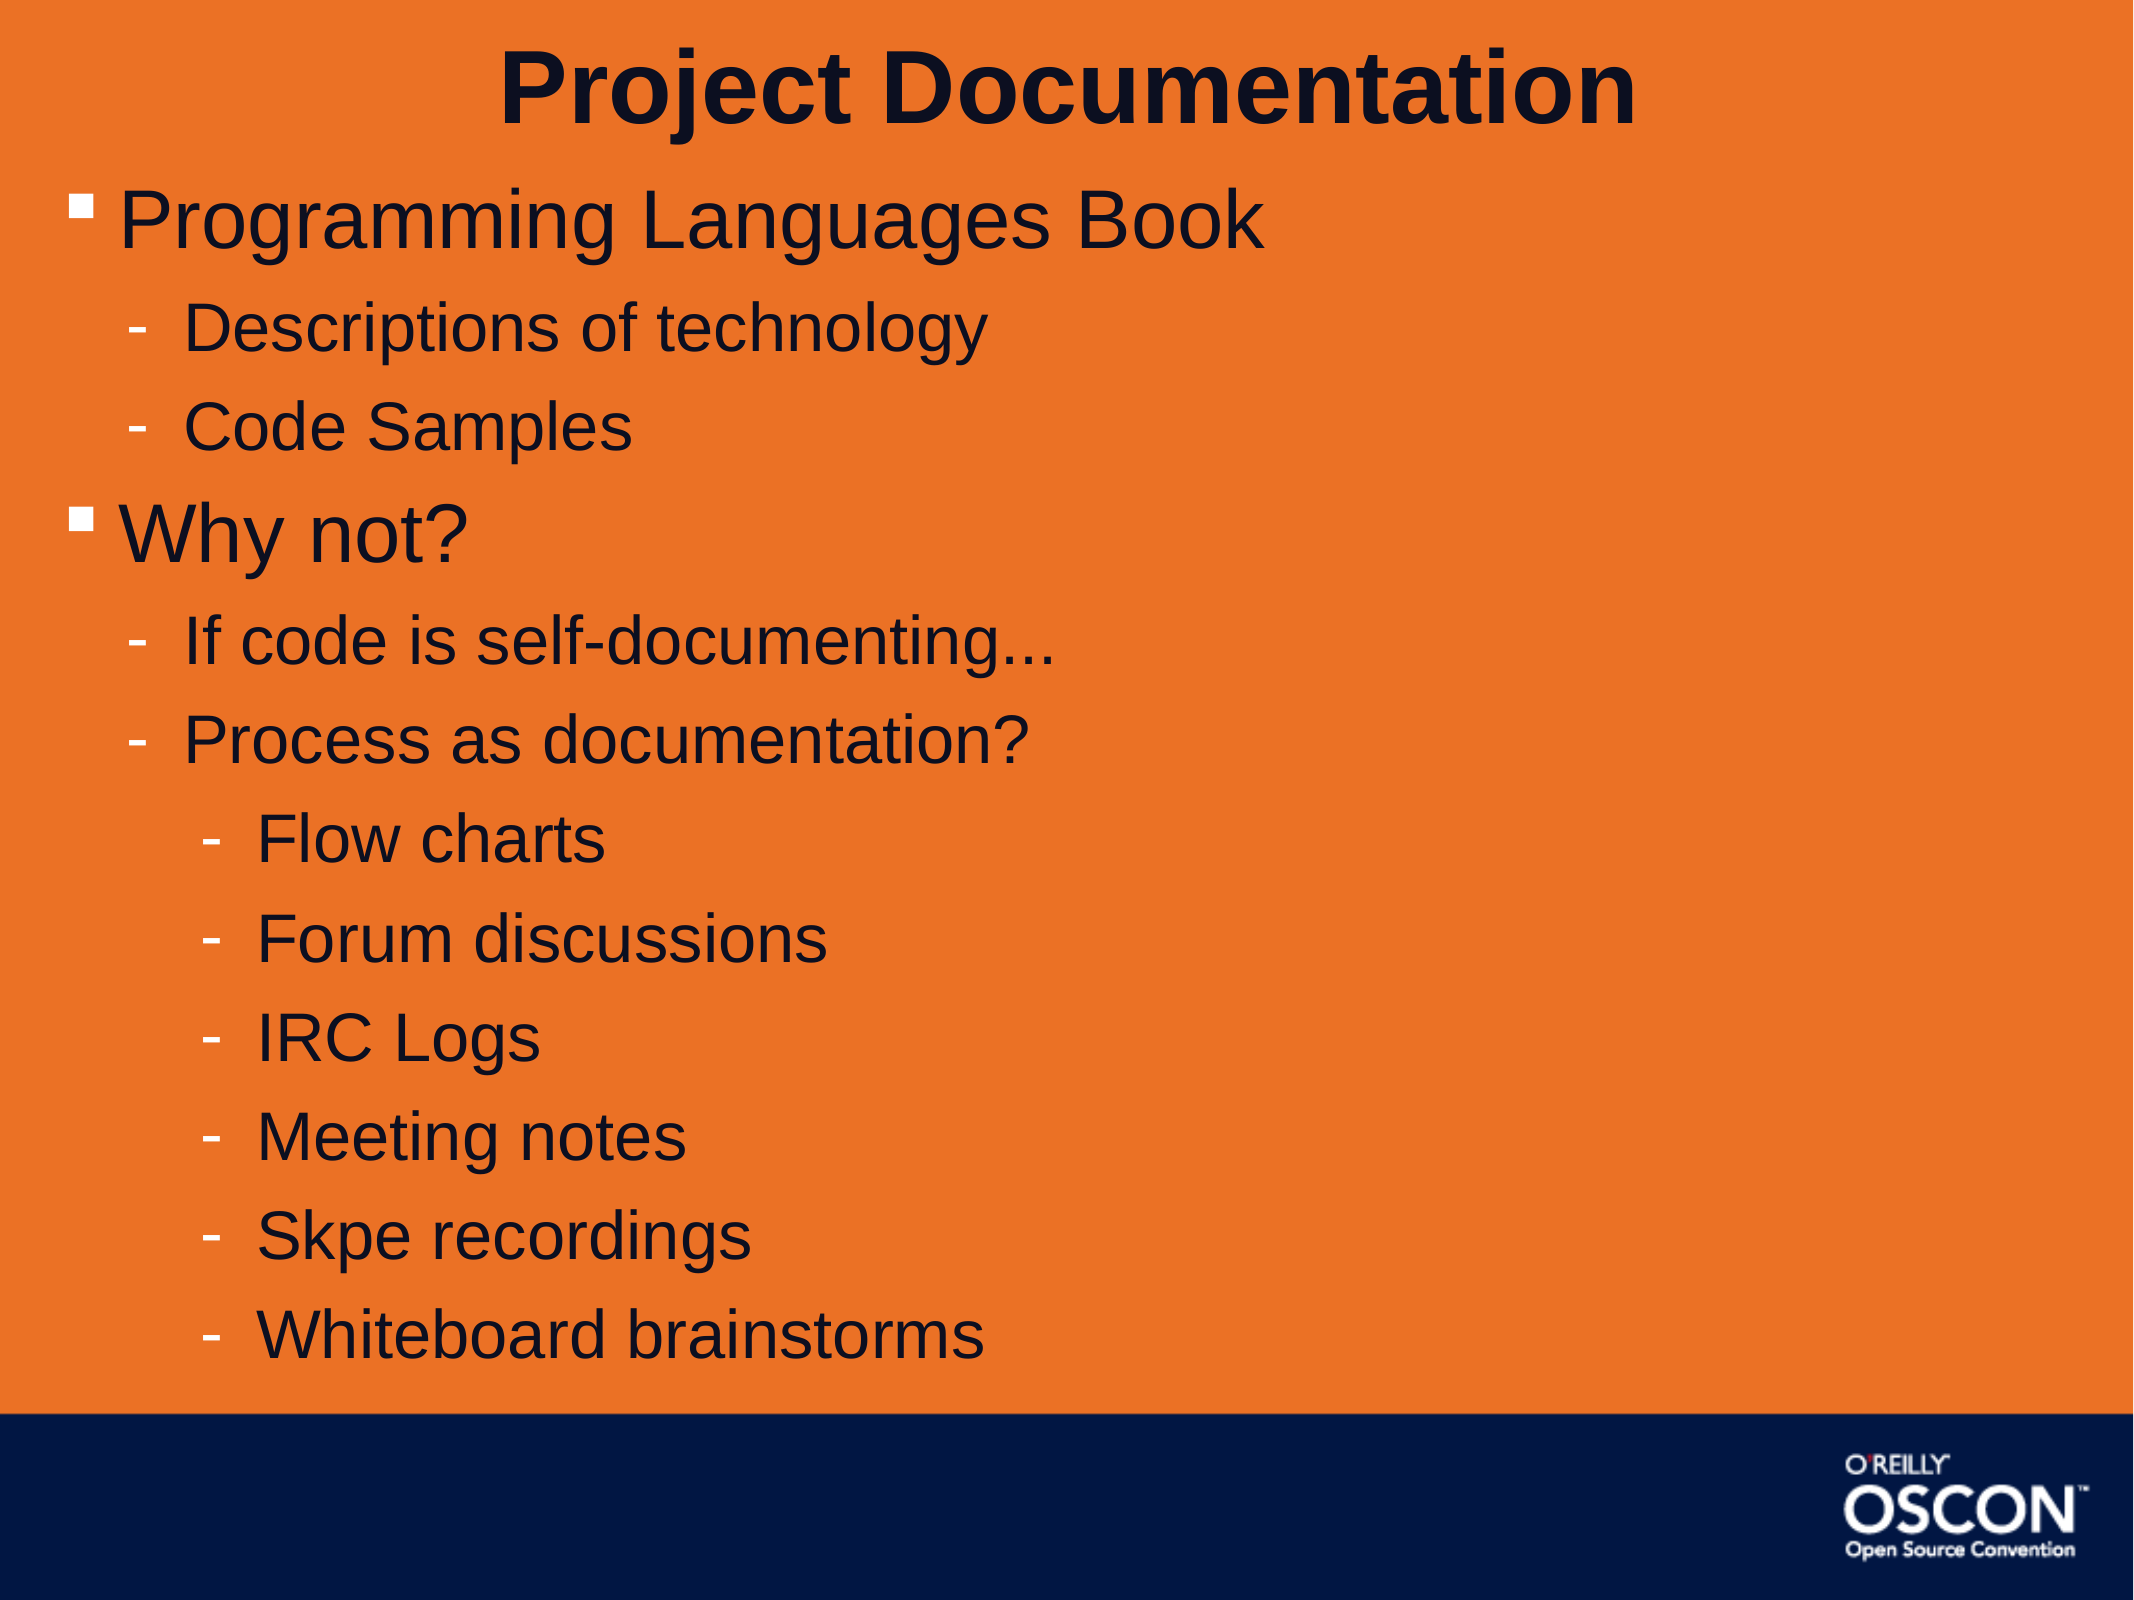

# Project Documentation
Programming Languages Book
Descriptions of technology
Code Samples
Why not?
If code is self-documenting...
Process as documentation?
Flow charts
Forum discussions
IRC Logs
Meeting notes
Skpe recordings
Whiteboard brainstorms